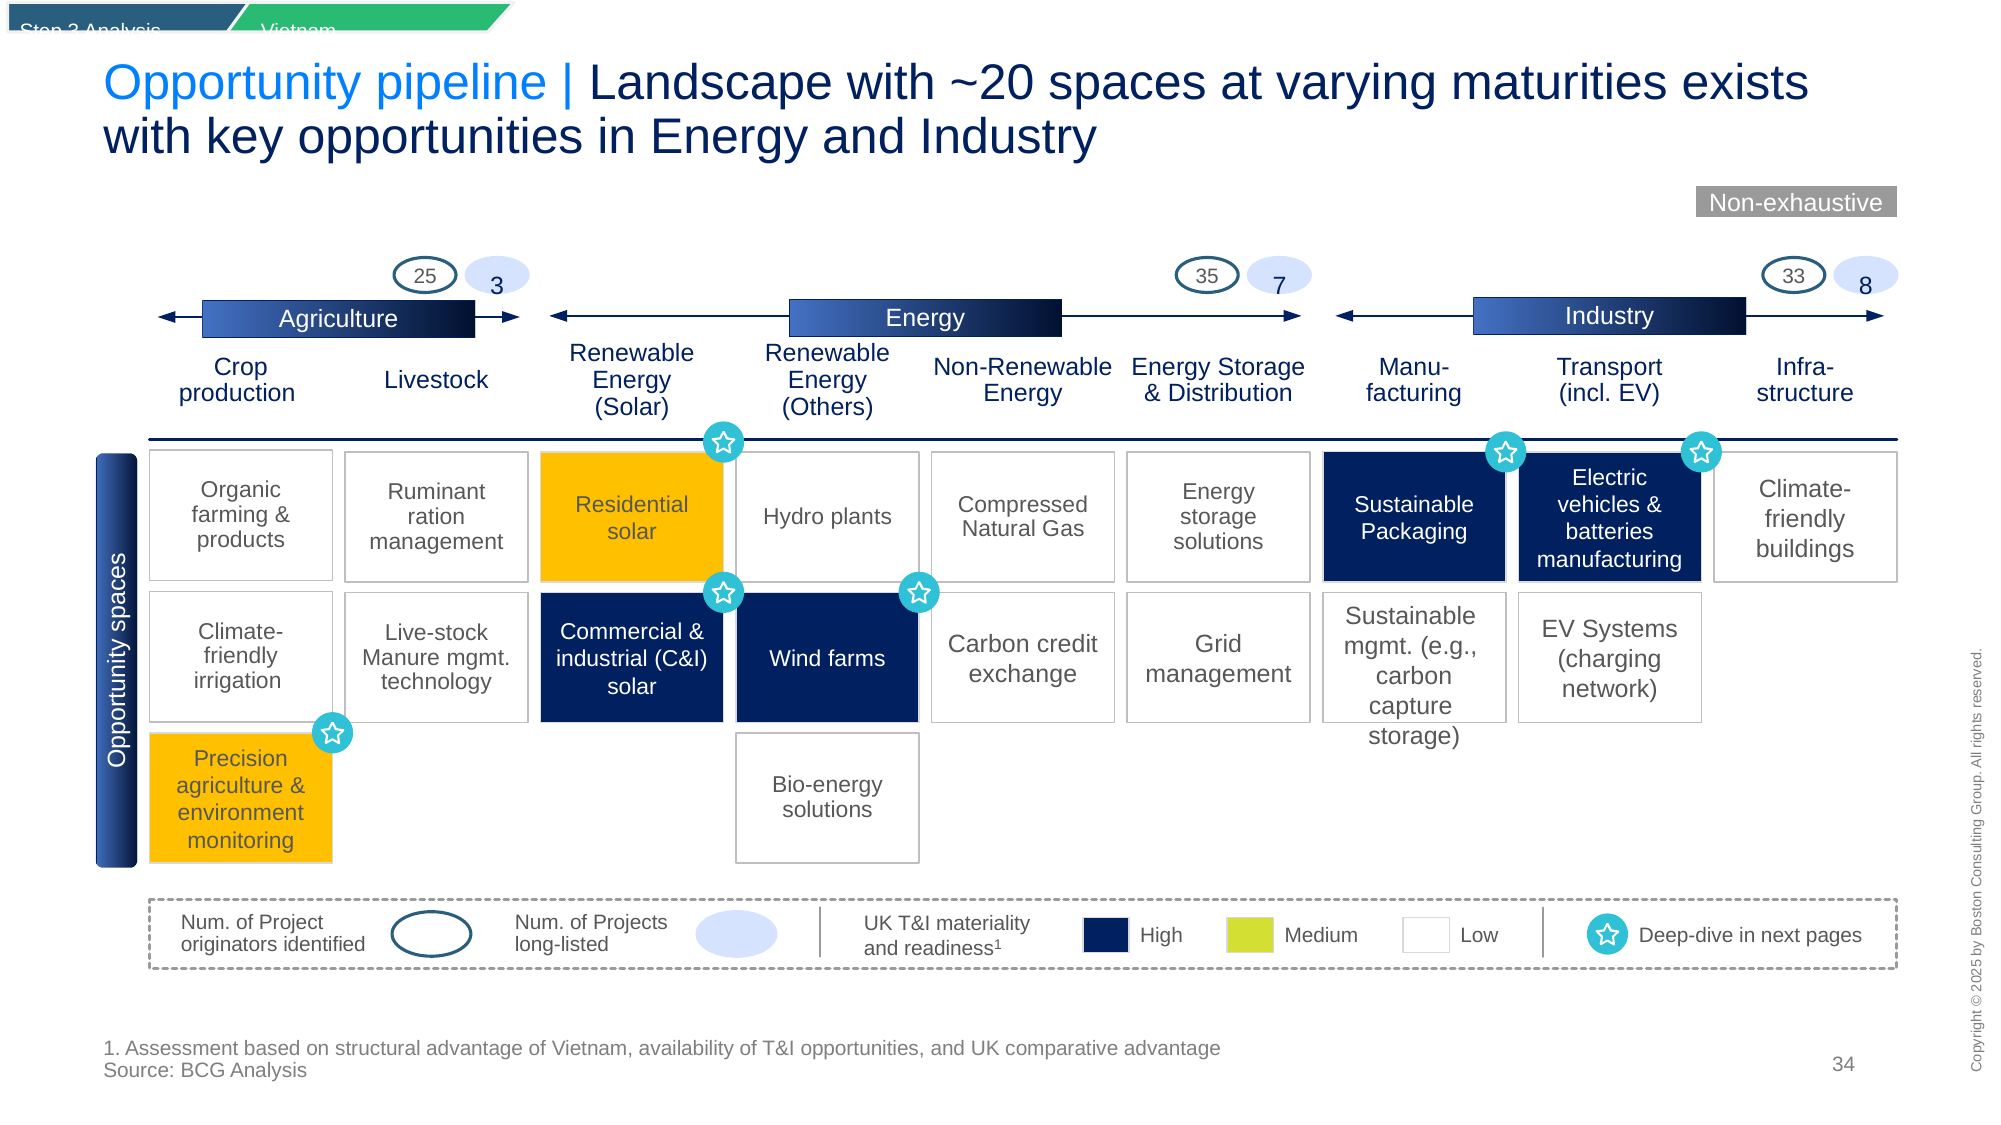

Step 3 Analysis
Vietnam
# Opportunity pipeline | Landscape with ~20 spaces at varying maturities exists with key opportunities in Energy and Industry
Non-exhaustive
25
3
35
7
33
8
Industry
Energy
Agriculture
Crop
production
Livestock
Renewable Energy
(Solar)
Renewable Energy
(Others)
Non-Renewable Energy
Energy Storage & Distribution
Manu-
facturing
Transport
(incl. EV)
Infra-
structure
Organic farming & products
Sustainable Packaging
Ruminant ration management
Residential solar
Hydro plants
Compressed Natural Gas
Energy storage solutions
Electric vehicles & batteries manufacturing
Climate-friendly buildings
Climate-friendly irrigation
Live-stock Manure mgmt. technology
Commercial & industrial (C&I) solar
Wind farms
Carbon credit exchange
Grid management
Sustainable
mgmt. (e.g.,
carbon capture
storage)
EV Systems (charging network)
Opportunity spaces
Precision agriculture & environment monitoring
Bio-energy solutions
UK T&I materiality
and readiness1
Num. of Project originators identified
Num. of Projects long-listed
Deep-dive in next pages
High
Medium
Low
1. Assessment based on structural advantage of Vietnam, availability of T&I opportunities, and UK comparative advantage
Source: BCG Analysis